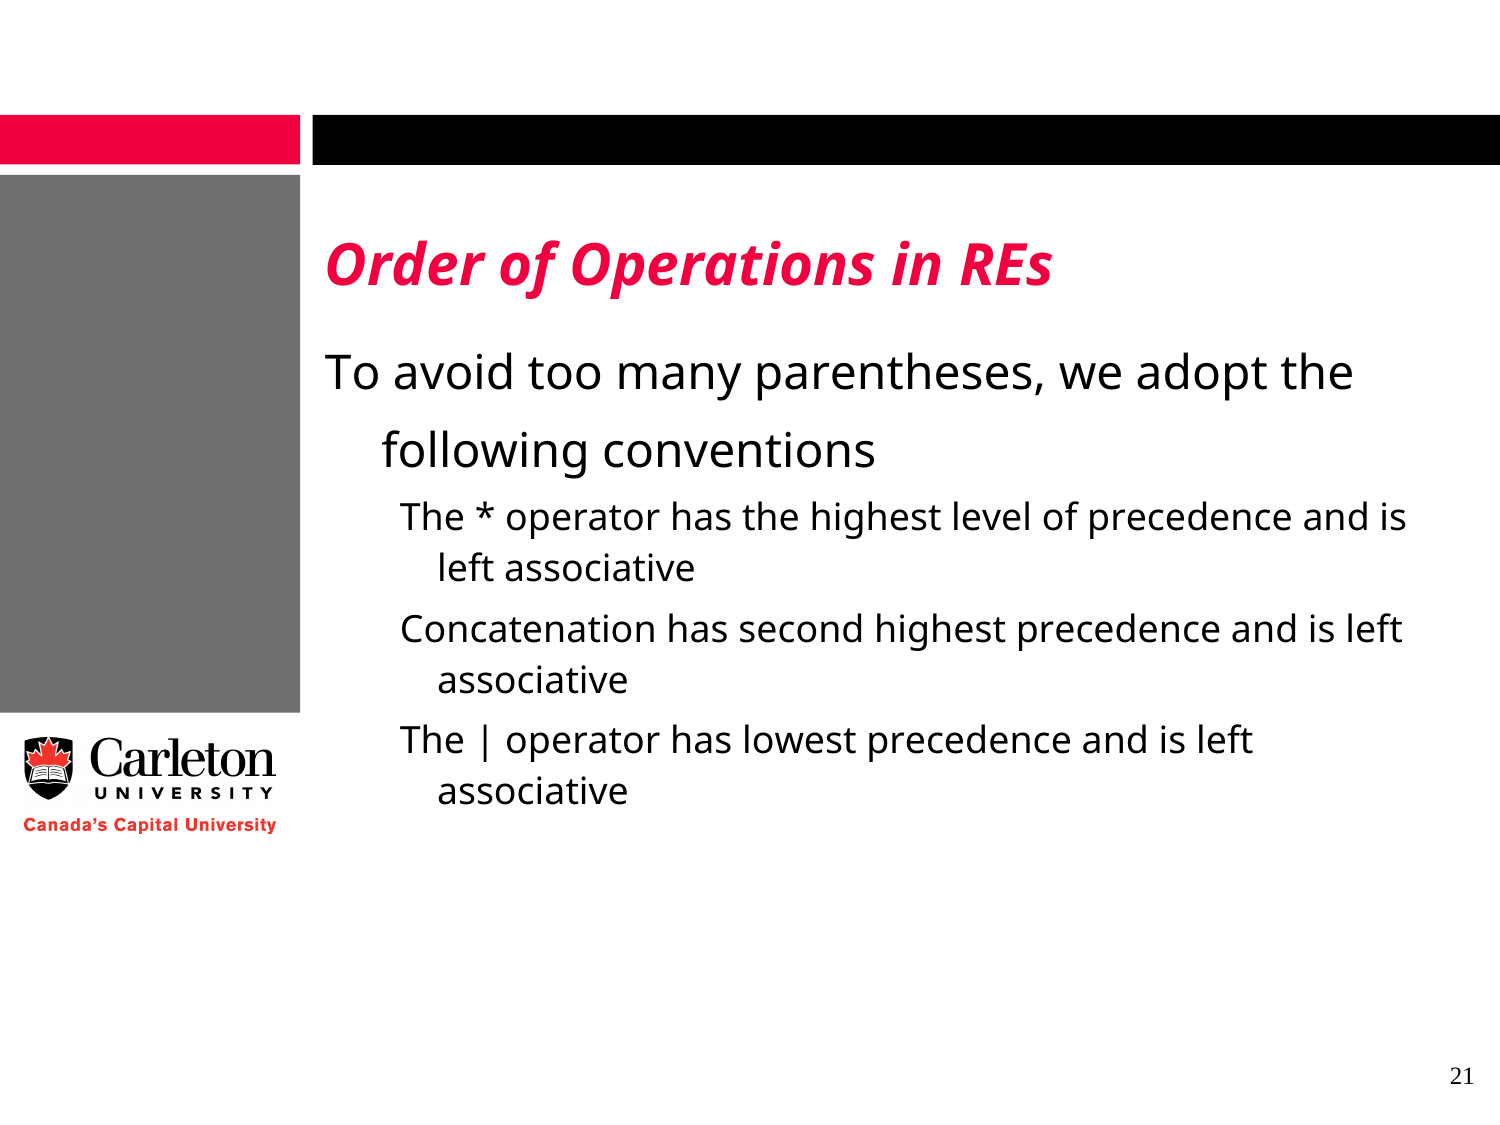

# Order of Operations in REs
To avoid too many parentheses, we adopt the following conventions
The * operator has the highest level of precedence and is left associative
Concatenation has second highest precedence and is left associative
The | operator has lowest precedence and is left associative
21